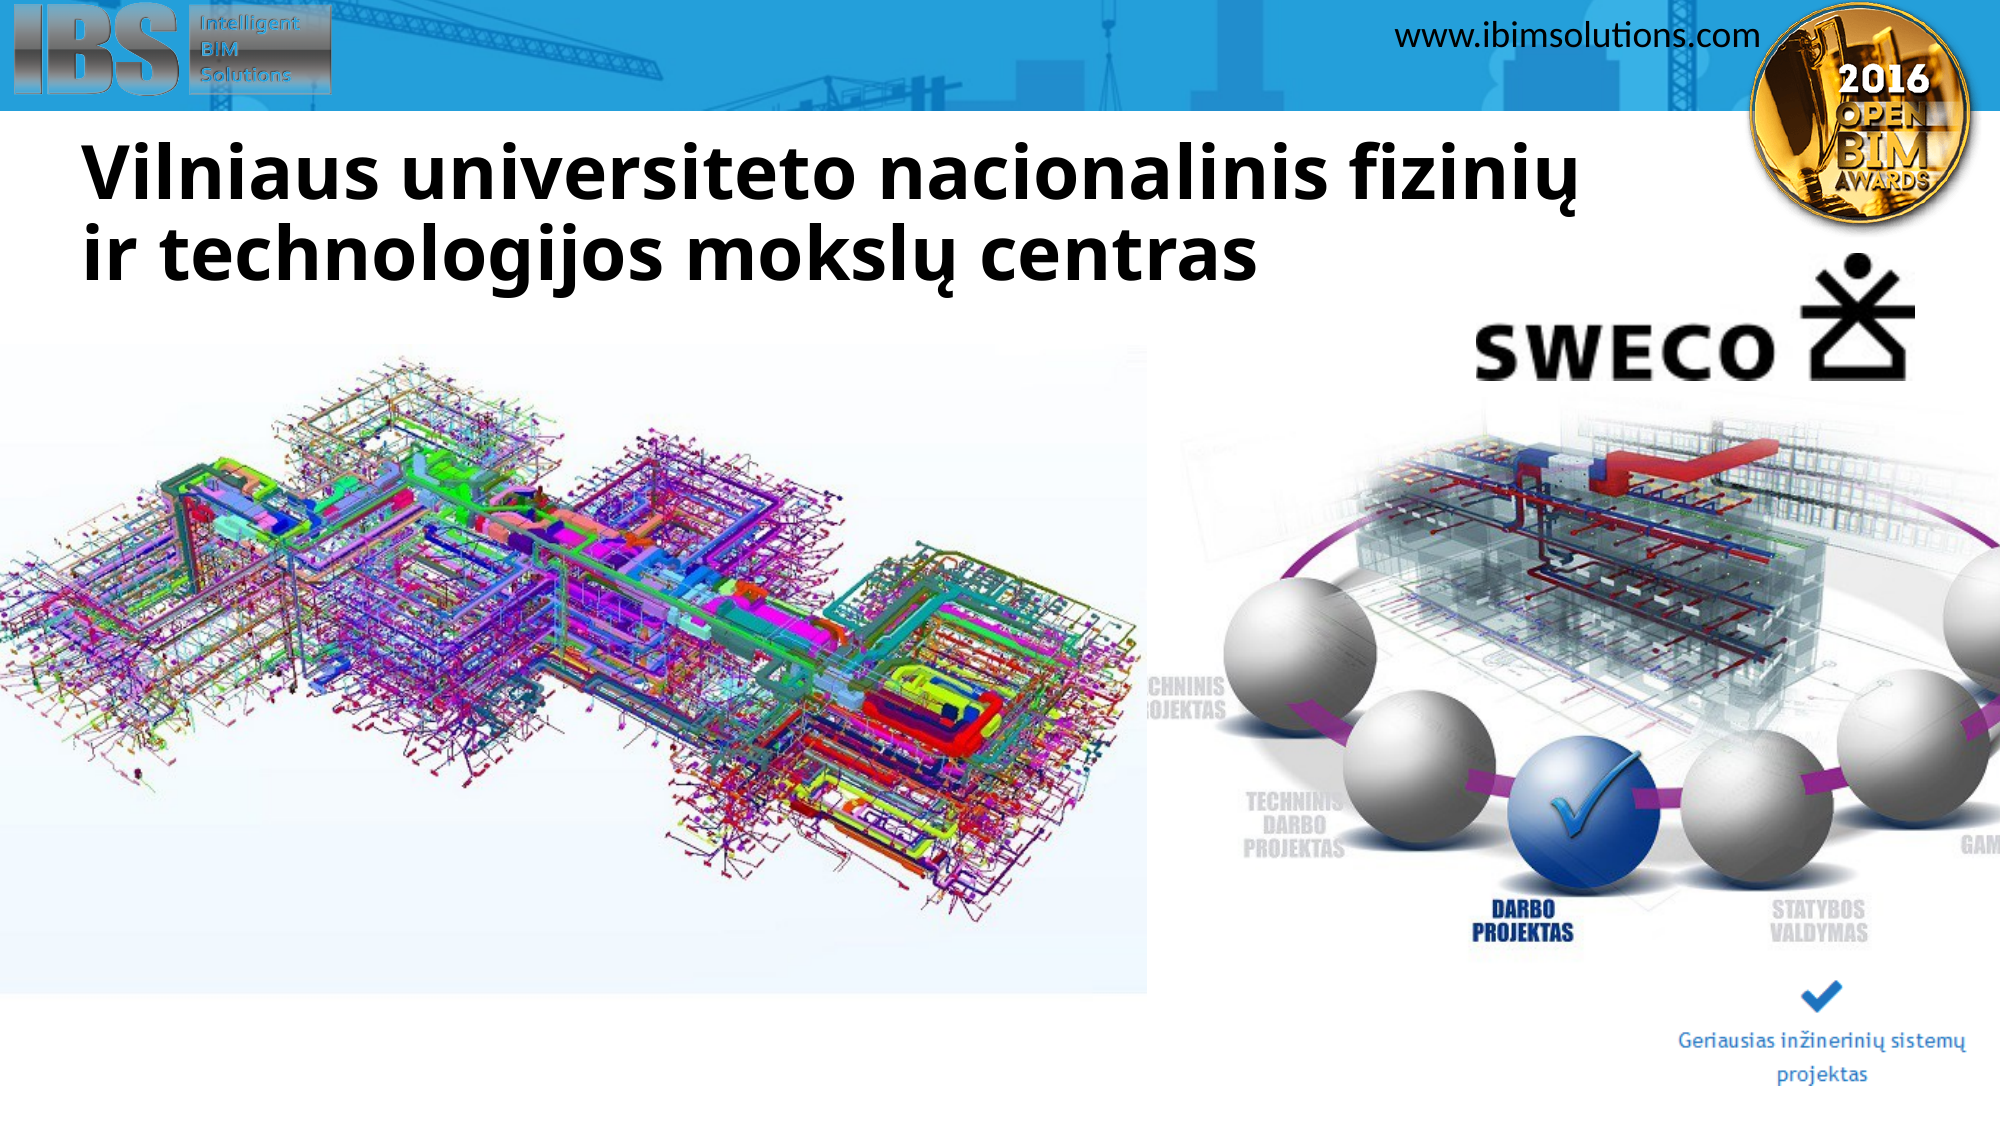

www.ibimsolutions.com
# Vilniaus universiteto nacionalinis fizinių ir technologijos mokslų centras